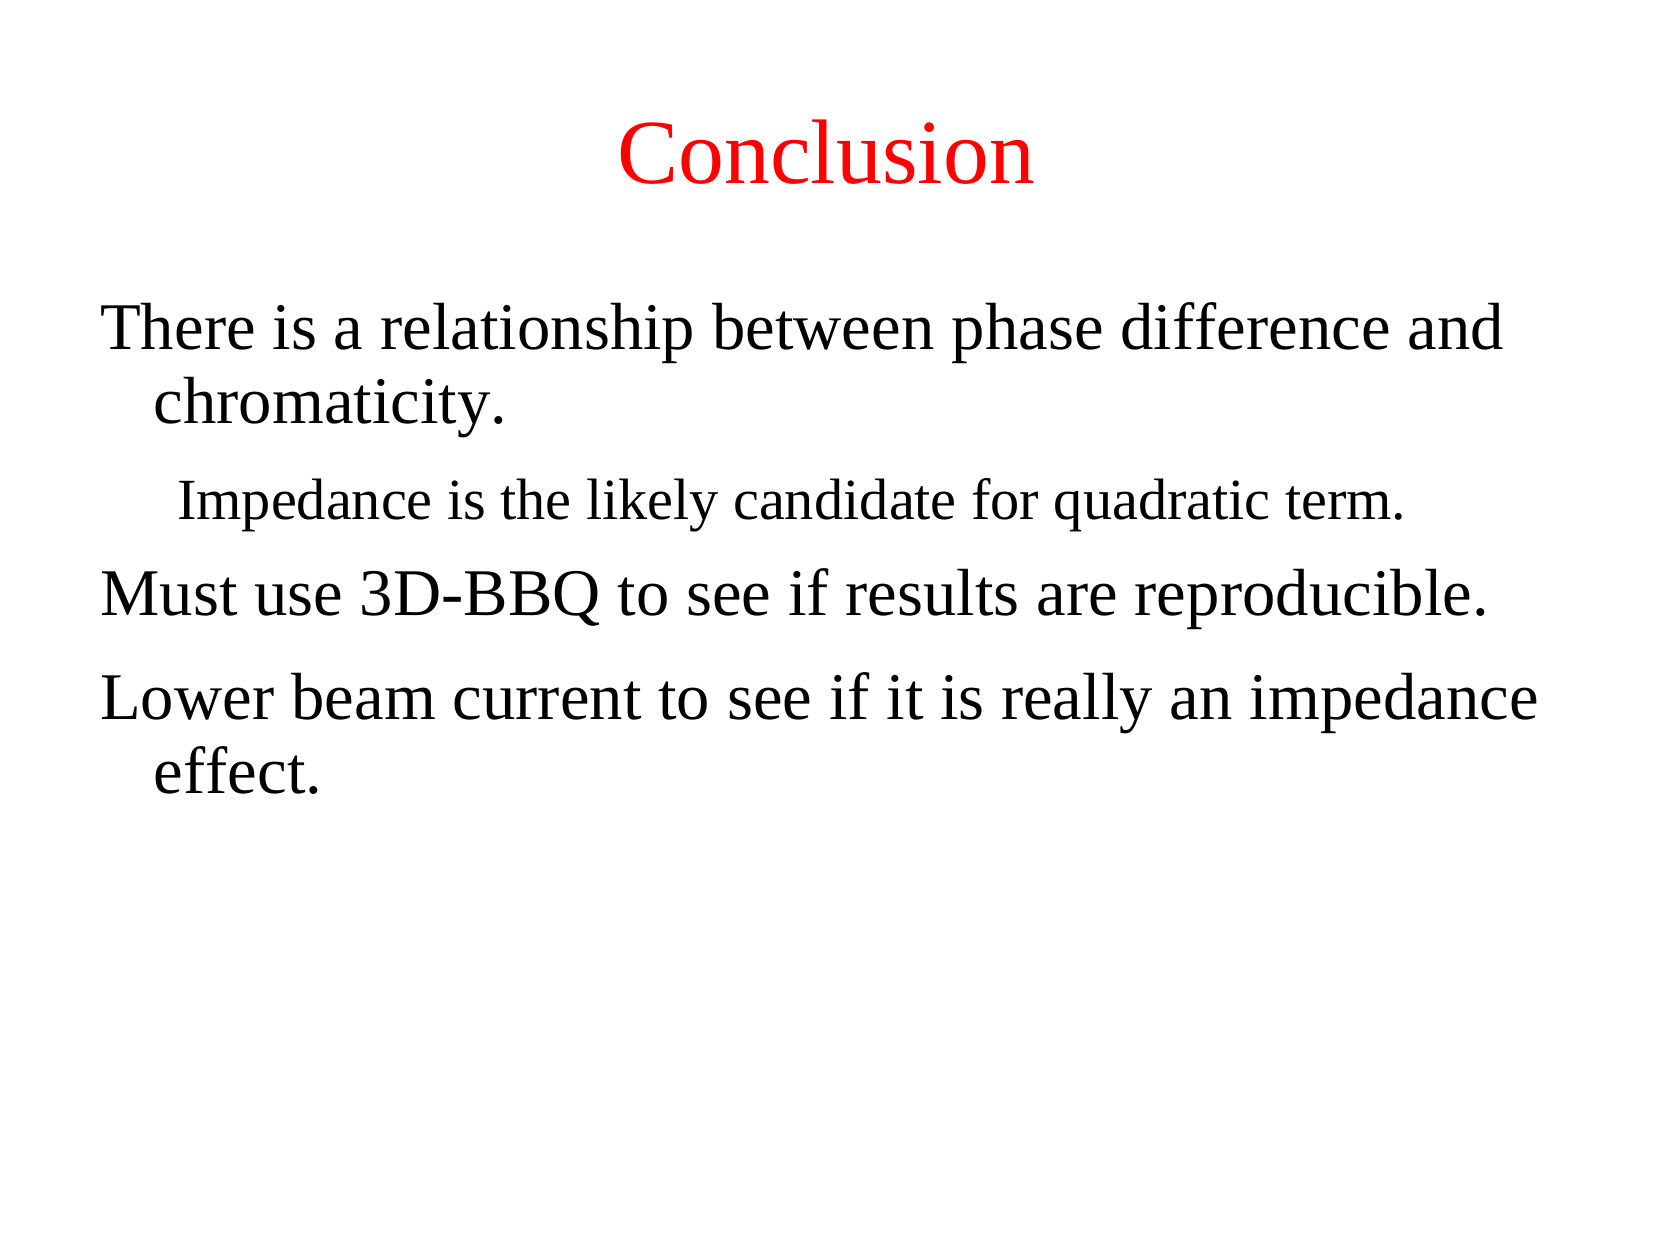

# Conclusion
There is a relationship between phase difference and chromaticity.
Impedance is the likely candidate for quadratic term.
Must use 3D-BBQ to see if results are reproducible.
Lower beam current to see if it is really an impedance effect.